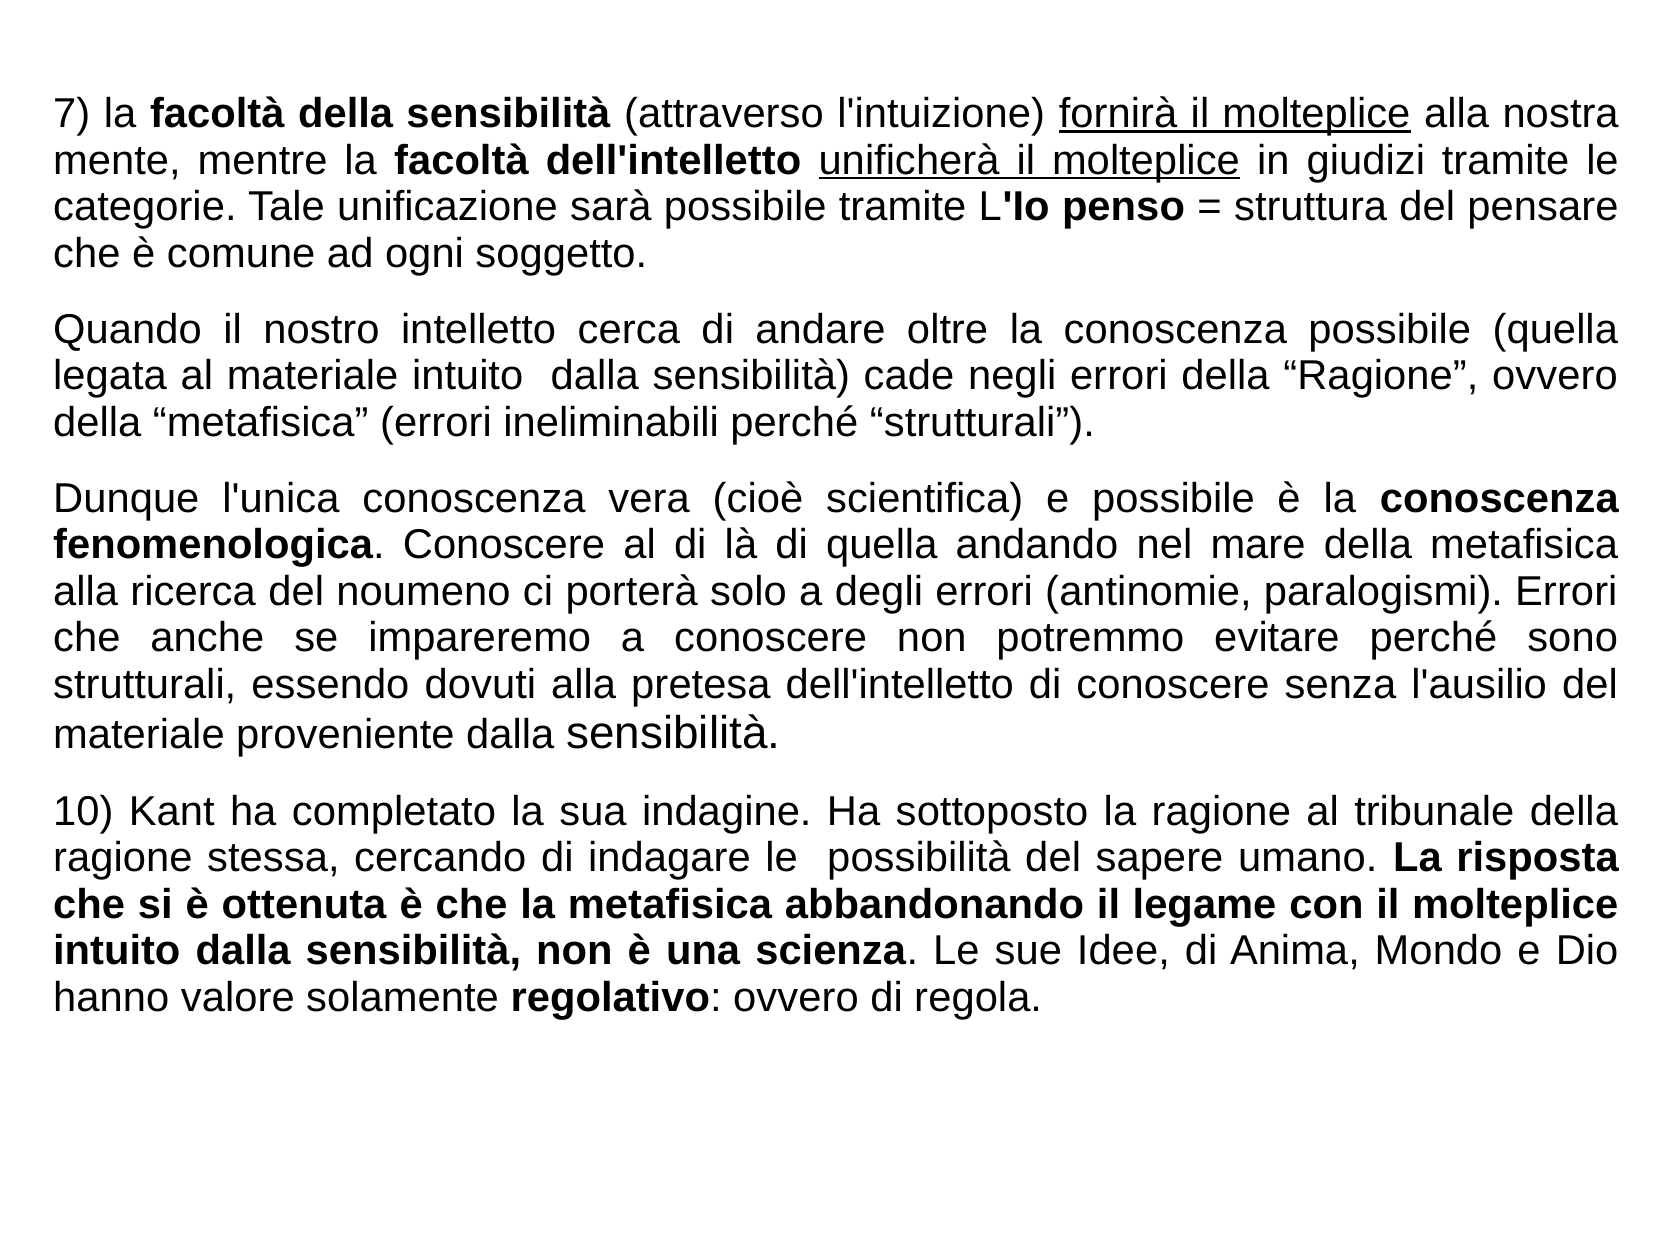

# 7) la facoltà della sensibilità (attraverso l'intuizione) fornirà il molteplice alla nostra mente, mentre la facoltà dell'intelletto unificherà il molteplice in giudizi tramite le categorie. Tale unificazione sarà possibile tramite L'Io penso = struttura del pensare che è comune ad ogni soggetto.
Quando il nostro intelletto cerca di andare oltre la conoscenza possibile (quella legata al materiale intuito dalla sensibilità) cade negli errori della “Ragione”, ovvero della “metafisica” (errori ineliminabili perché “strutturali”).
Dunque l'unica conoscenza vera (cioè scientifica) e possibile è la conoscenza fenomenologica. Conoscere al di là di quella andando nel mare della metafisica alla ricerca del noumeno ci porterà solo a degli errori (antinomie, paralogismi). Errori che anche se impareremo a conoscere non potremmo evitare perché sono strutturali, essendo dovuti alla pretesa dell'intelletto di conoscere senza l'ausilio del materiale proveniente dalla sensibilità.
10) Kant ha completato la sua indagine. Ha sottoposto la ragione al tribunale della ragione stessa, cercando di indagare le possibilità del sapere umano. La risposta che si è ottenuta è che la metafisica abbandonando il legame con il molteplice intuito dalla sensibilità, non è una scienza. Le sue Idee, di Anima, Mondo e Dio hanno valore solamente regolativo: ovvero di regola.